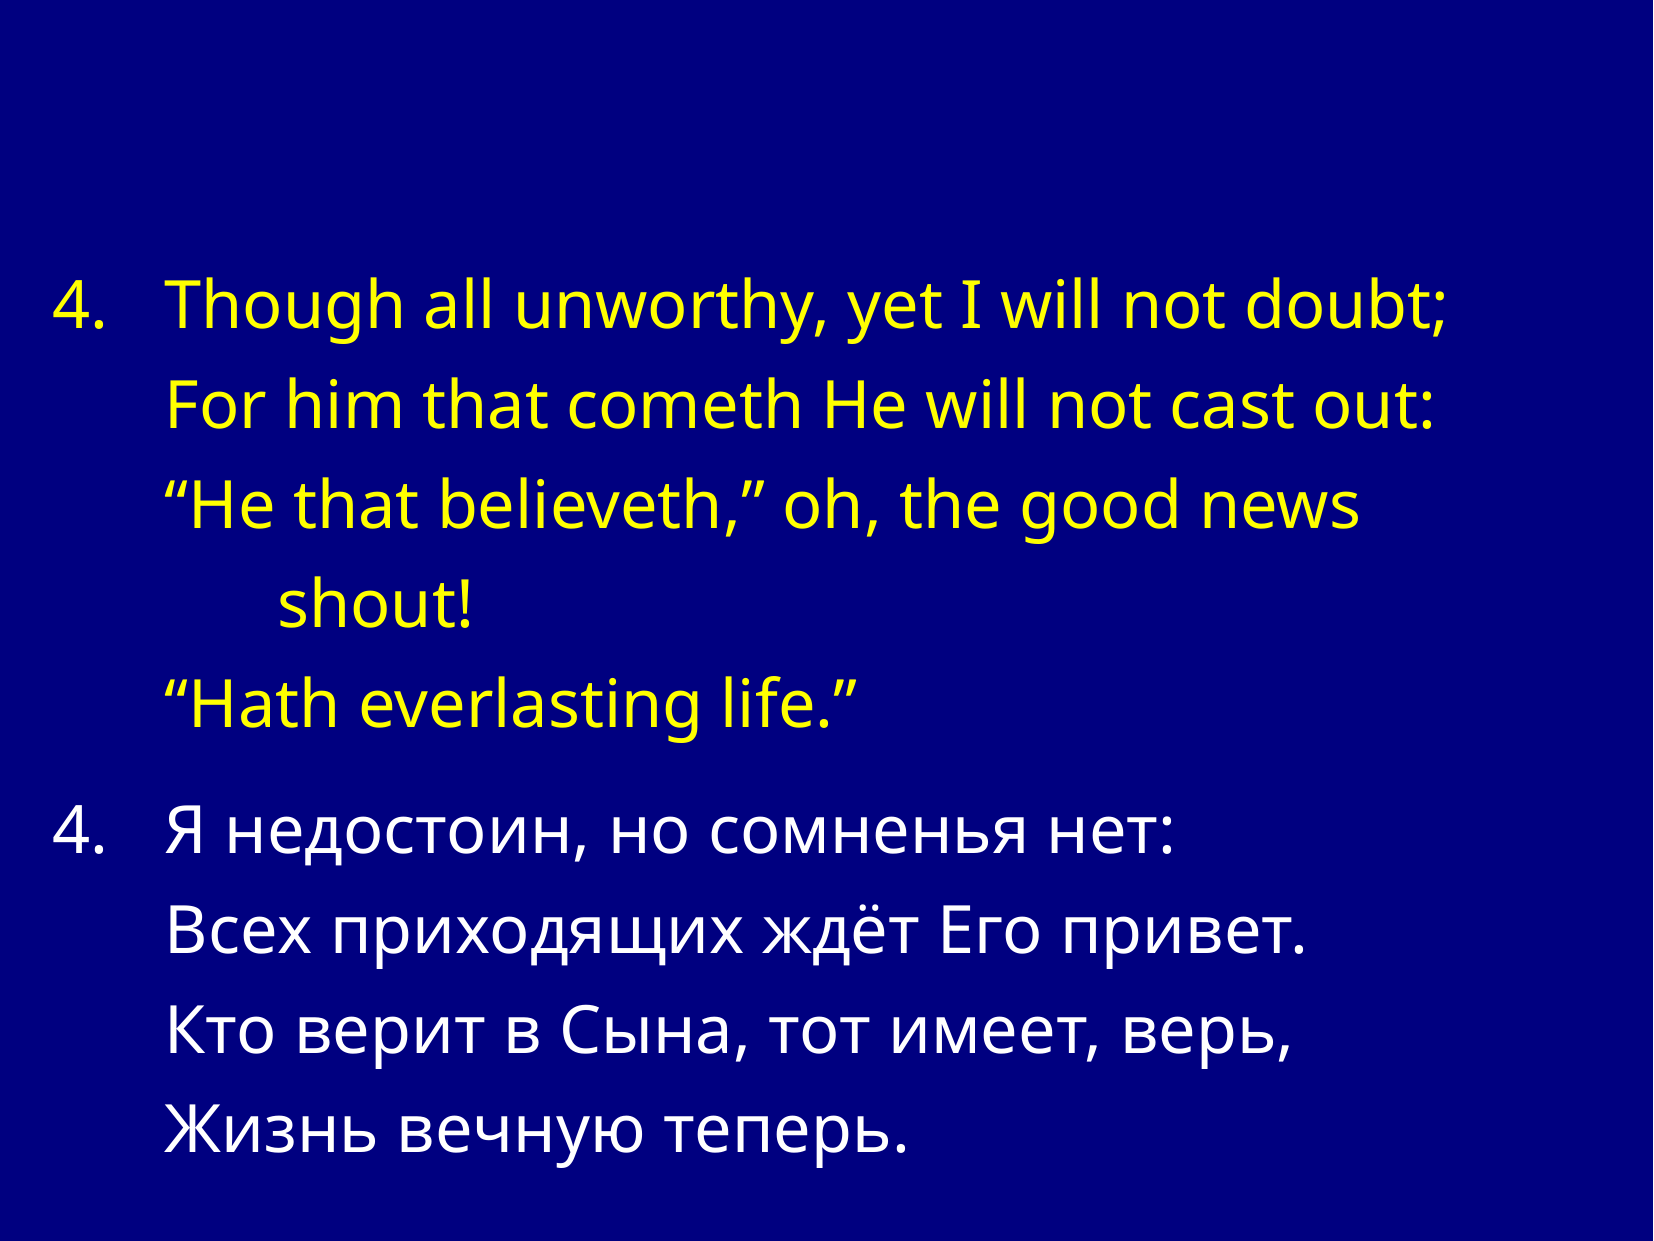

4.	Though all unworthy, yet I will not doubt;
	For him that cometh He will not cast out:
	“He that believeth,” oh, the good news
		shout!
	“Hath everlasting life.”
4.	Я недостоин, но сомненья нет:
	Всех приходящих ждёт Его привет.
	Кто верит в Сына, тот имеет, верь,
	Жизнь вечную теперь.